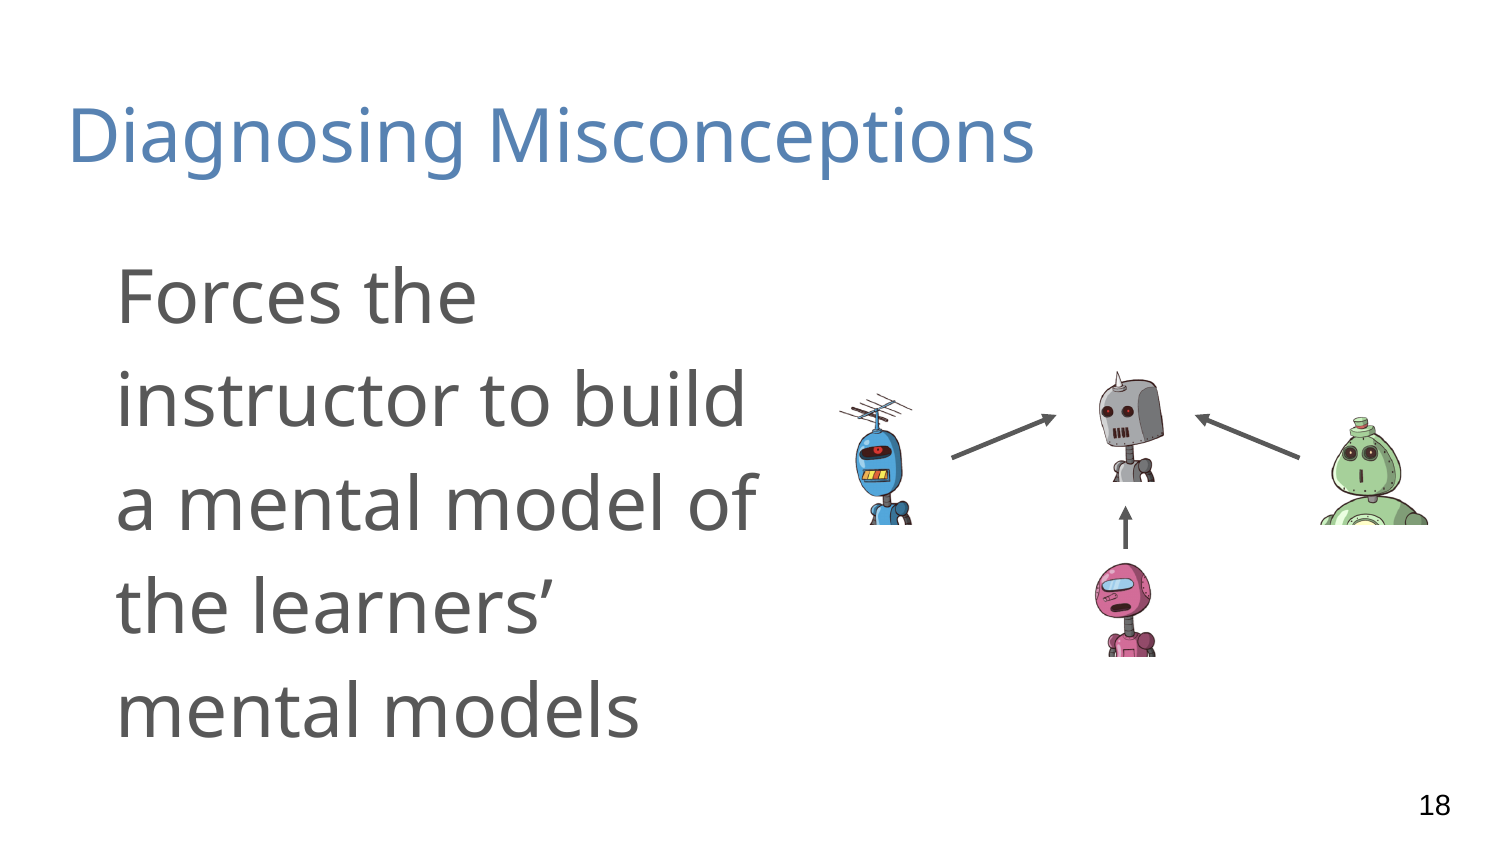

# Diagnosing Misconceptions
Forces the instructor to build a mental model of the learners’ mental models